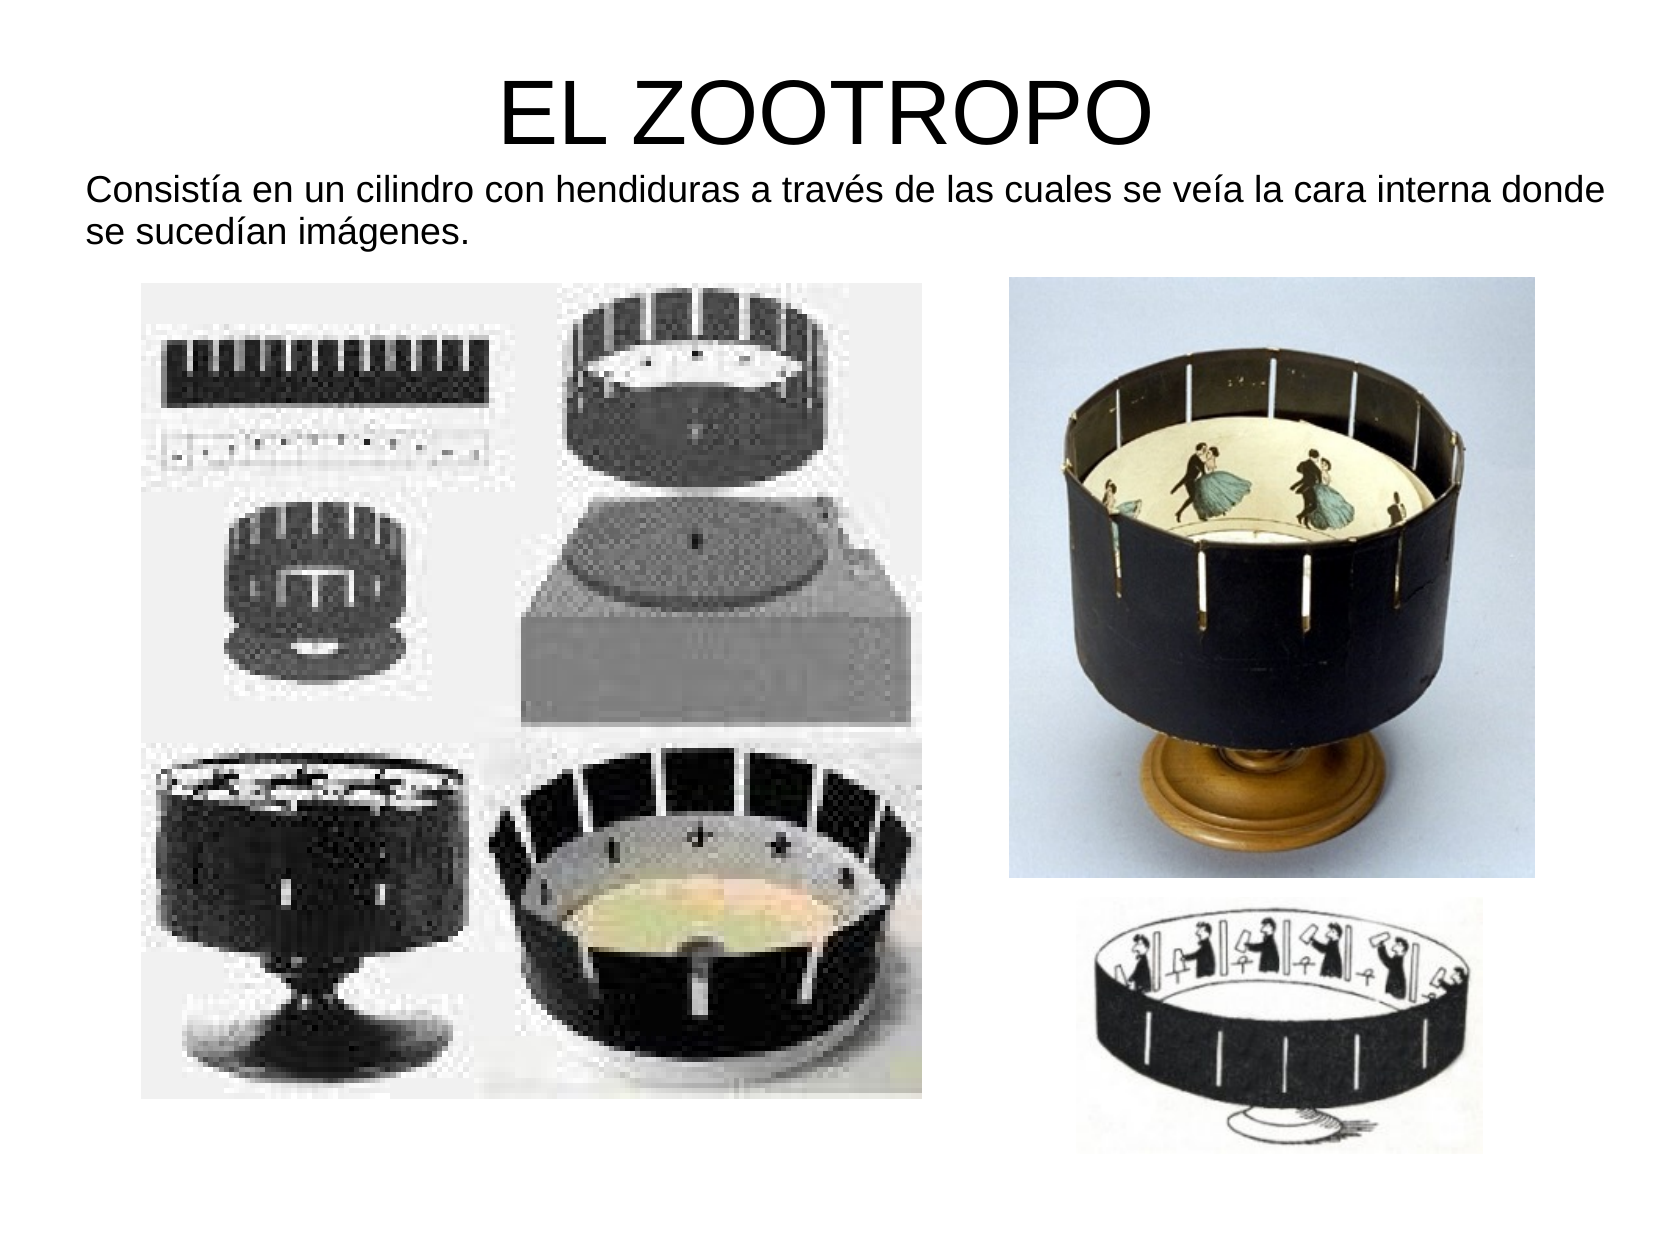

# EL ZOOTROPO
Consistía en un cilindro con hendiduras a través de las cuales se veía la cara interna donde se sucedían imágenes.